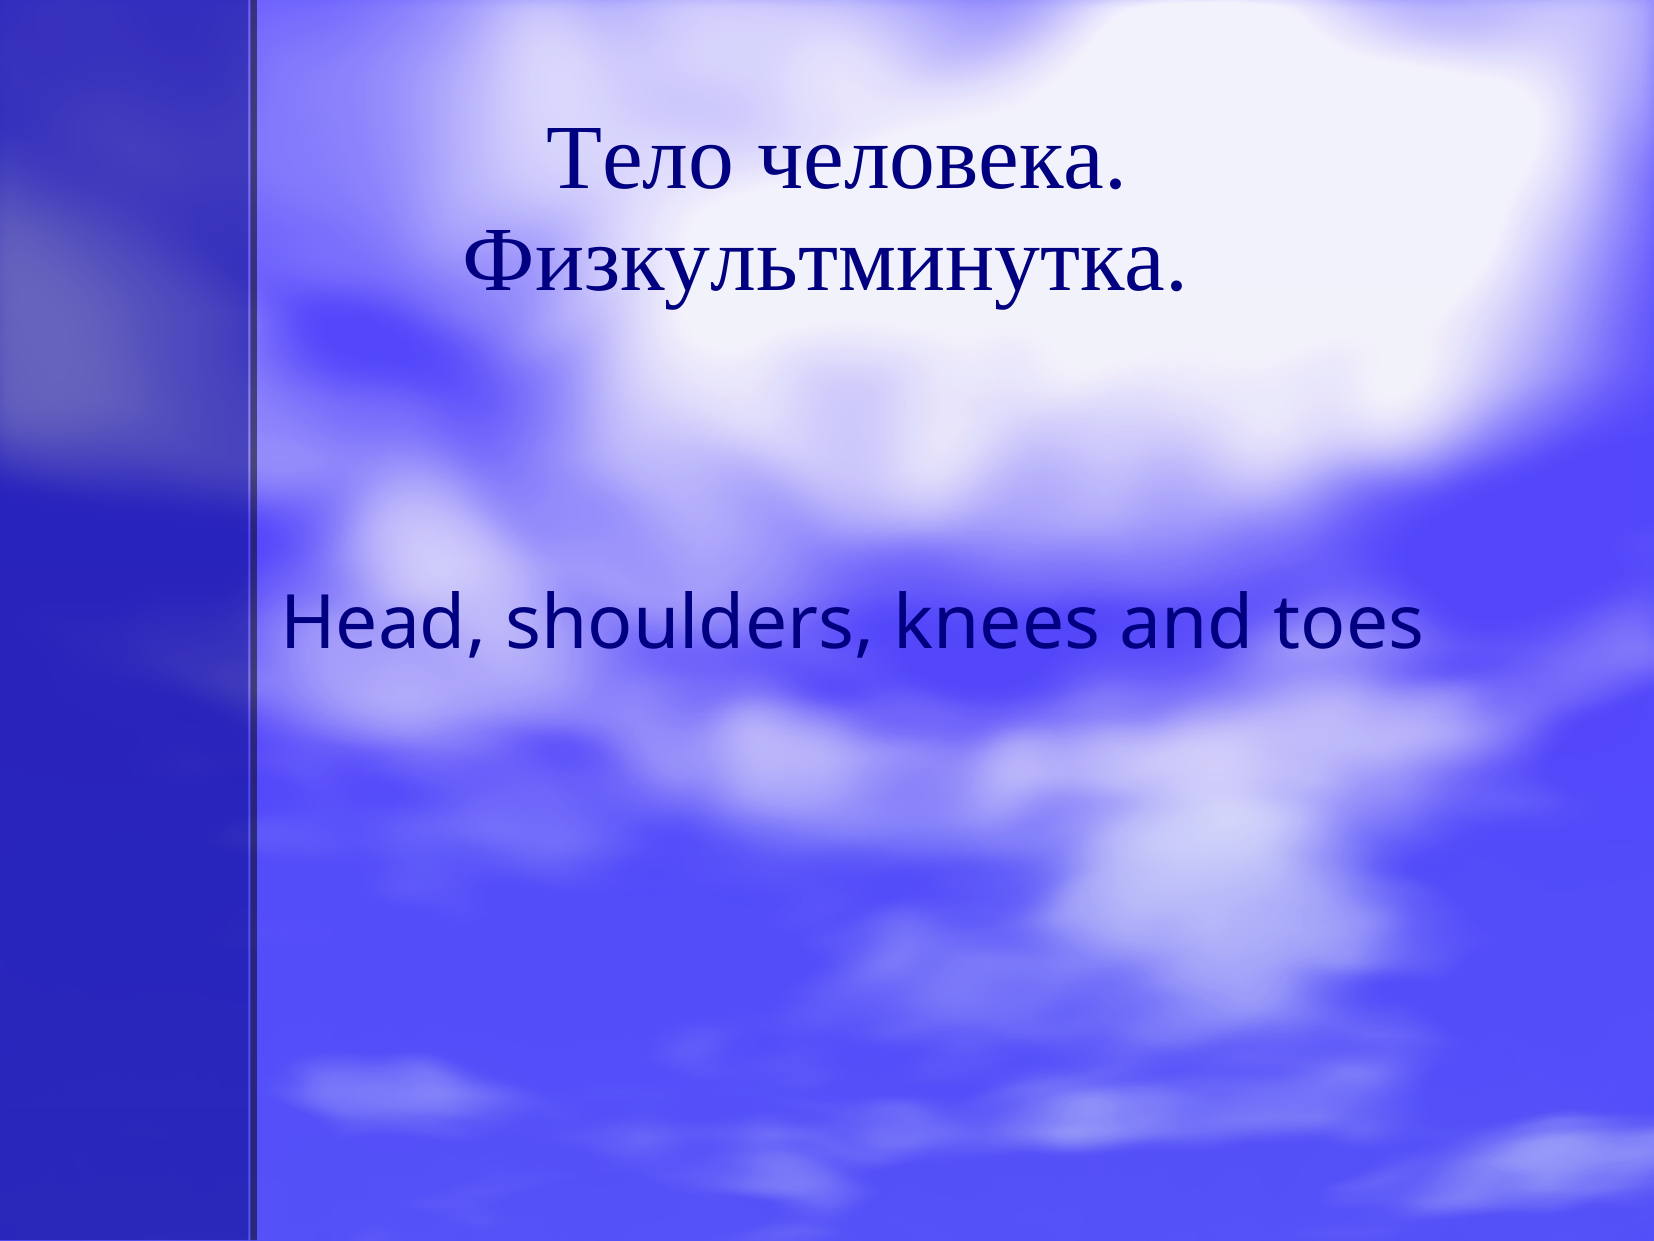

# Тело человека. Физкультминутка.
Head, shoulders, knees and toes